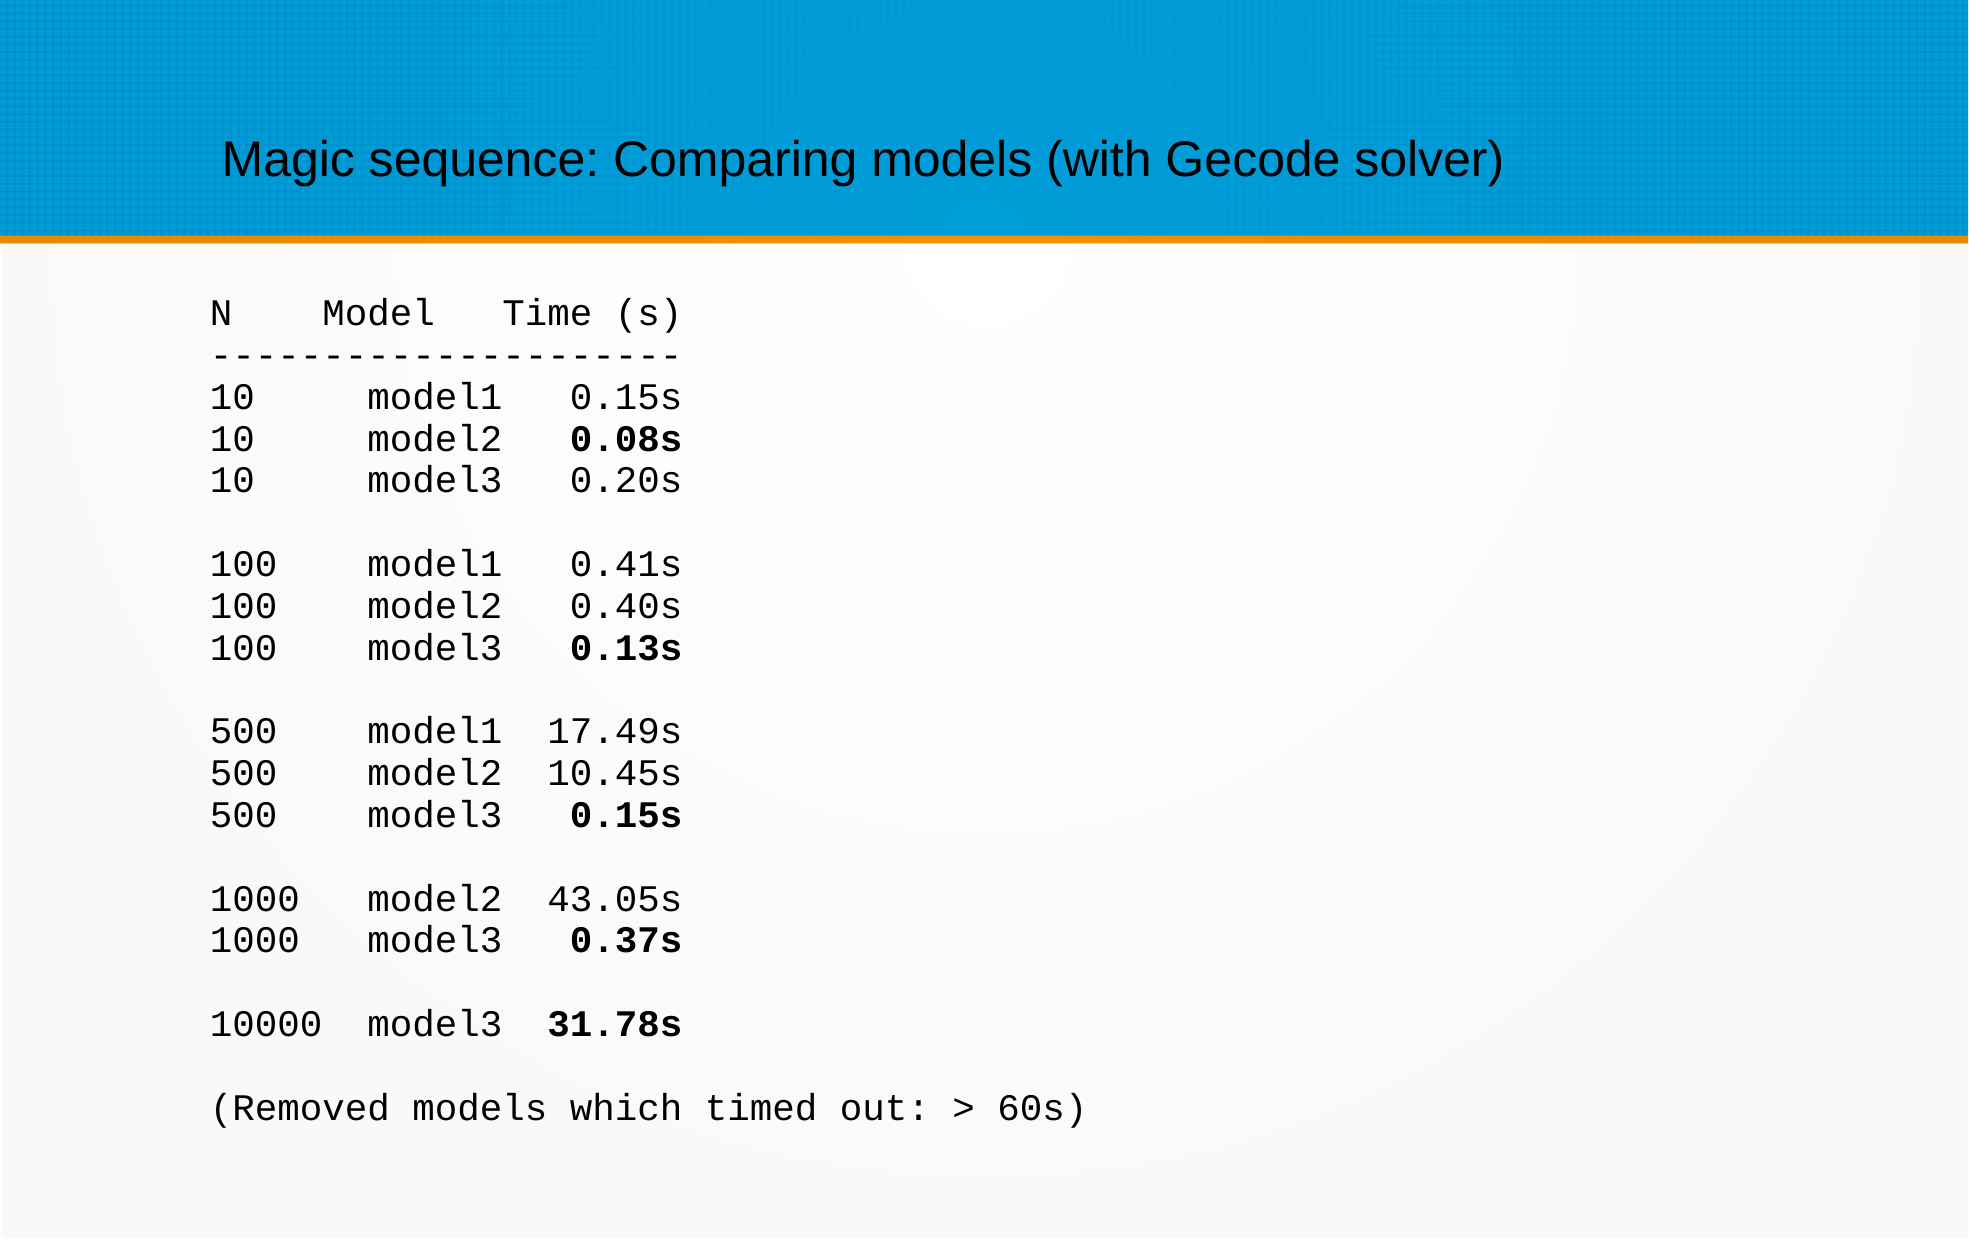

Magic sequence: Comparing models (with Gecode solver)
N Model Time (s)
---------------------
10 model1 0.15s
10 model2 0.08s
10 model3 0.20s
100 model1 0.41s
100 model2 0.40s
100 model3 0.13s
500 model1 17.49s
500 model2 10.45s
500 model3 0.15s
1000 model2 43.05s
1000 model3 0.37s
10000 model3 31.78s
(Removed models which timed out: > 60s)